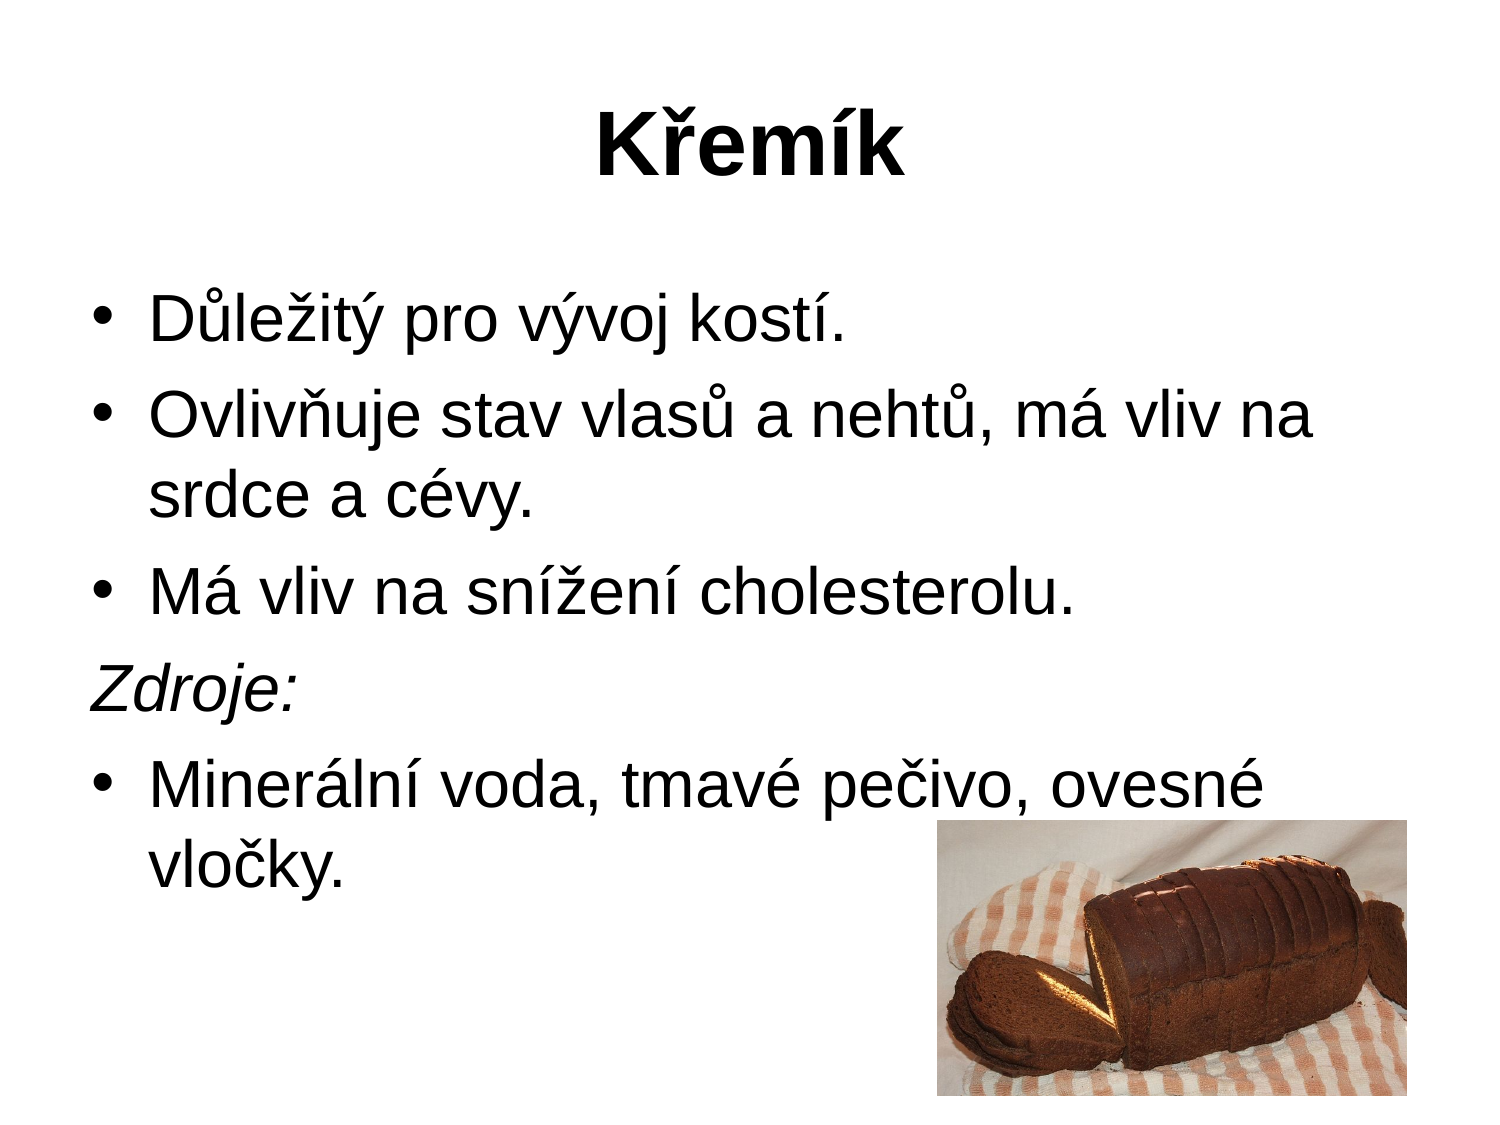

# Křemík
Důležitý pro vývoj kostí.
Ovlivňuje stav vlasů a nehtů, má vliv na srdce a cévy.
Má vliv na snížení cholesterolu.
Zdroje:
Minerální voda, tmavé pečivo, ovesné vločky.